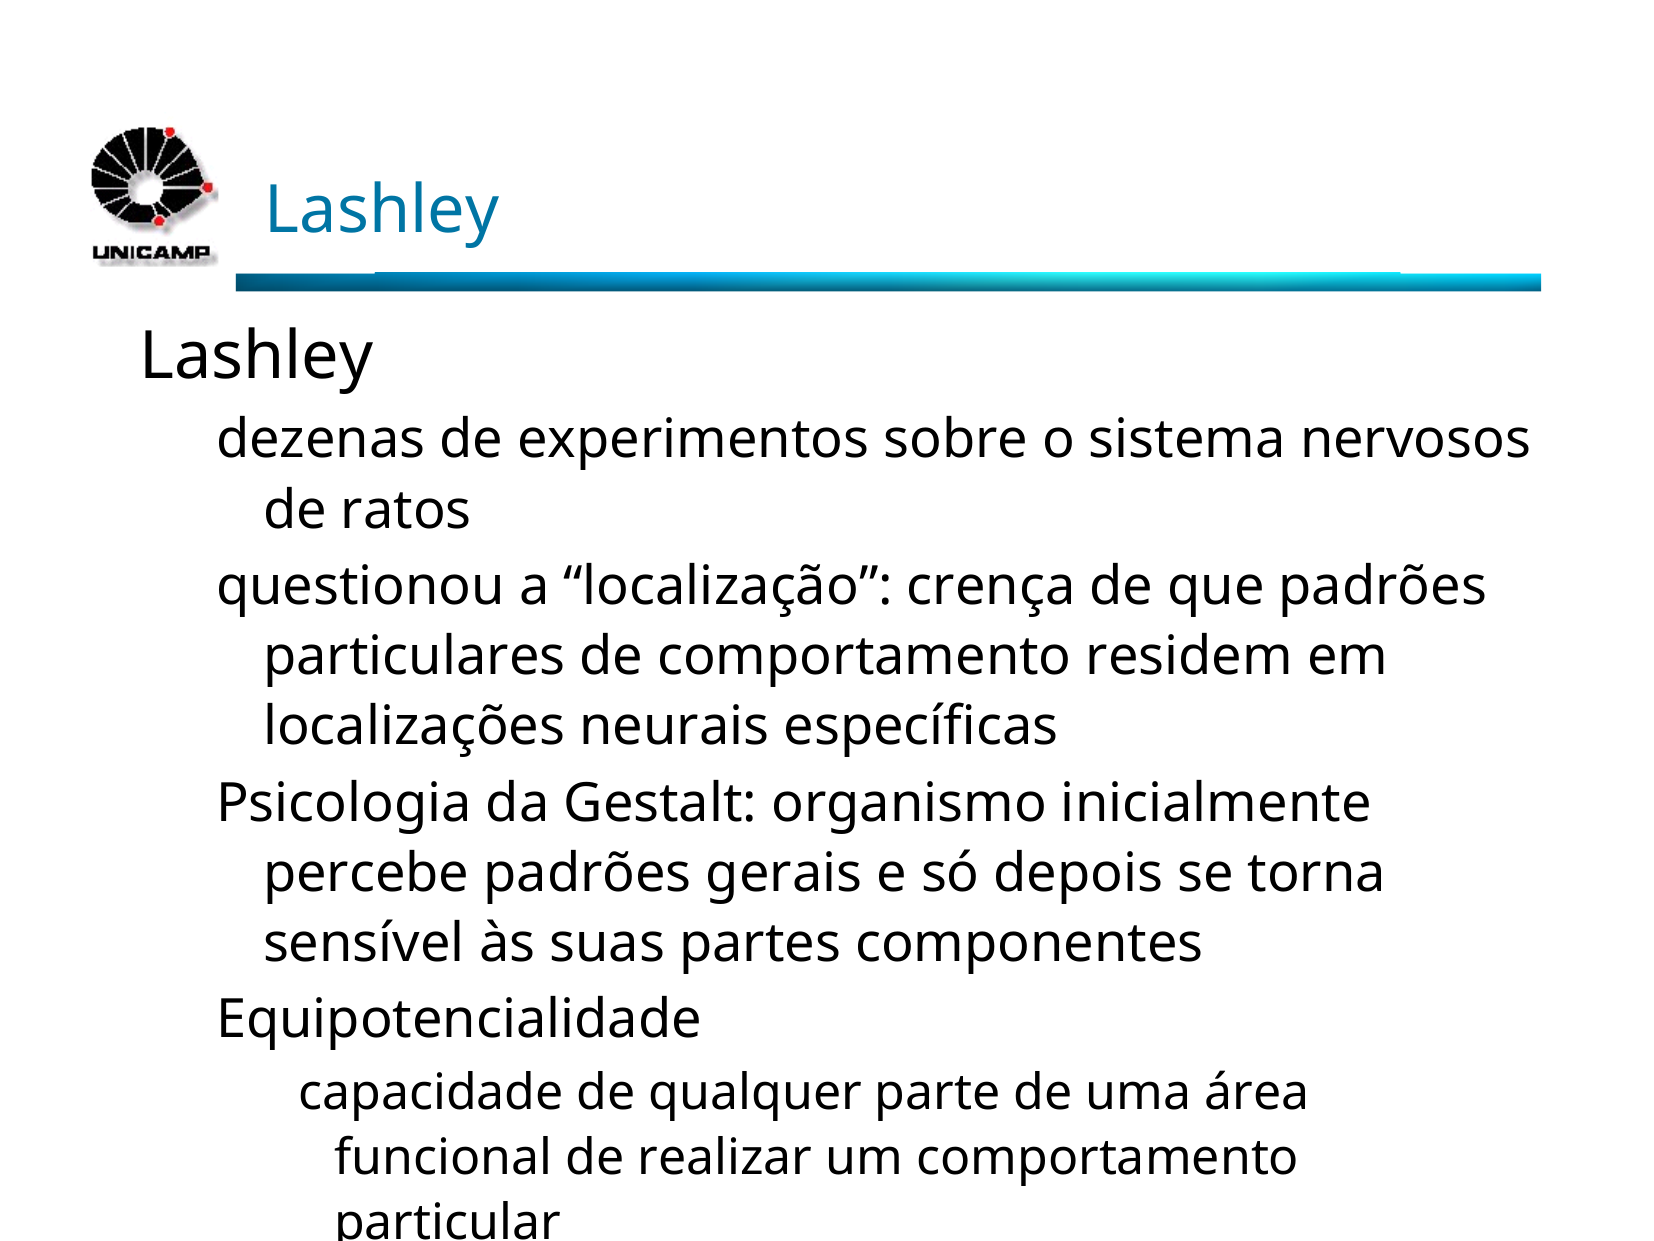

# Lashley
Lashley
dezenas de experimentos sobre o sistema nervosos de ratos
questionou a “localização”: crença de que padrões particulares de comportamento residem em localizações neurais específicas
Psicologia da Gestalt: organismo inicialmente percebe padrões gerais e só depois se torna sensível às suas partes componentes
Equipotencialidade
capacidade de qualquer parte de uma área funcional de realizar um comportamento particular
Plasticidade